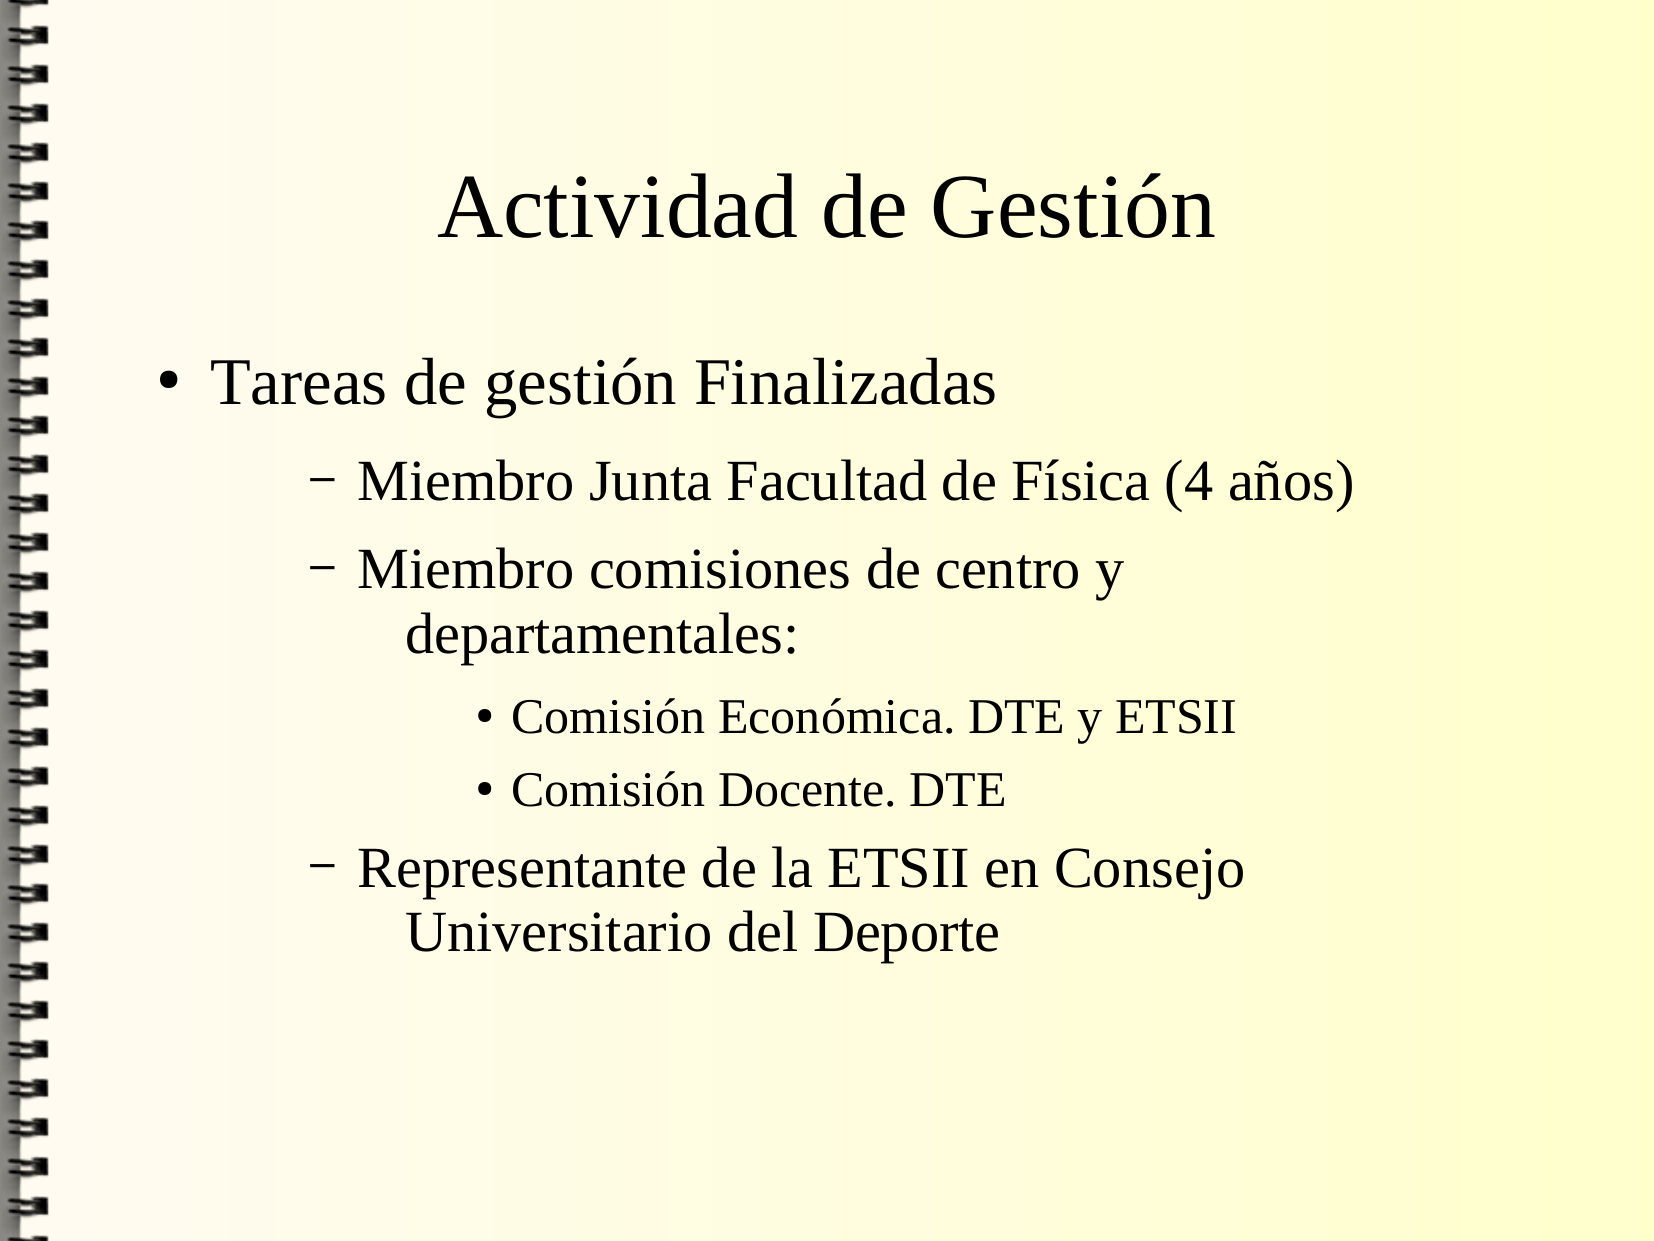

# Actividad de Gestión
Tareas de gestión Finalizadas
Miembro Junta Facultad de Física (4 años)
Miembro comisiones de centro y departamentales:
Comisión Económica. DTE y ETSII
Comisión Docente. DTE
Representante de la ETSII en Consejo Universitario del Deporte